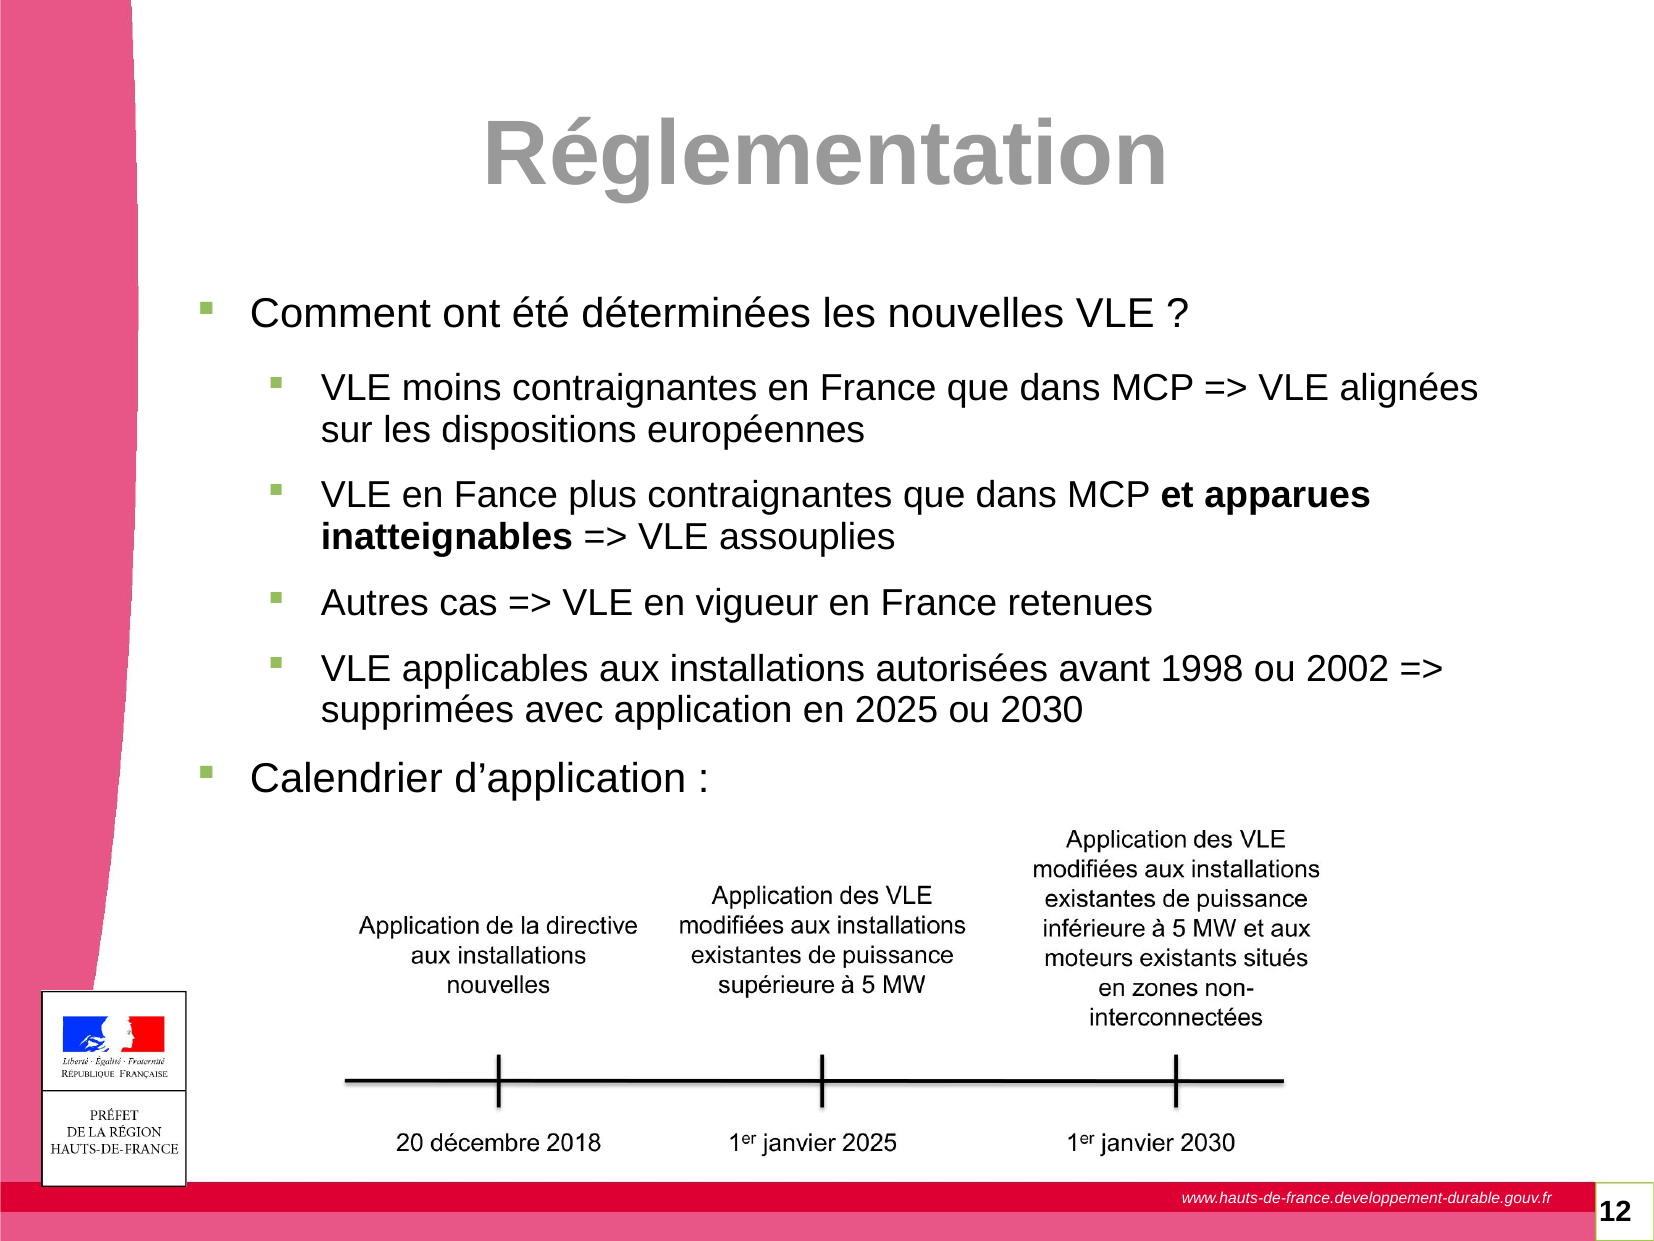

# Réglementation
Comment ont été déterminées les nouvelles VLE ?
VLE moins contraignantes en France que dans MCP => VLE alignées sur les dispositions européennes
VLE en Fance plus contraignantes que dans MCP et apparues inatteignables => VLE assouplies
Autres cas => VLE en vigueur en France retenues
VLE applicables aux installations autorisées avant 1998 ou 2002 => supprimées avec application en 2025 ou 2030
Calendrier d’application :
12